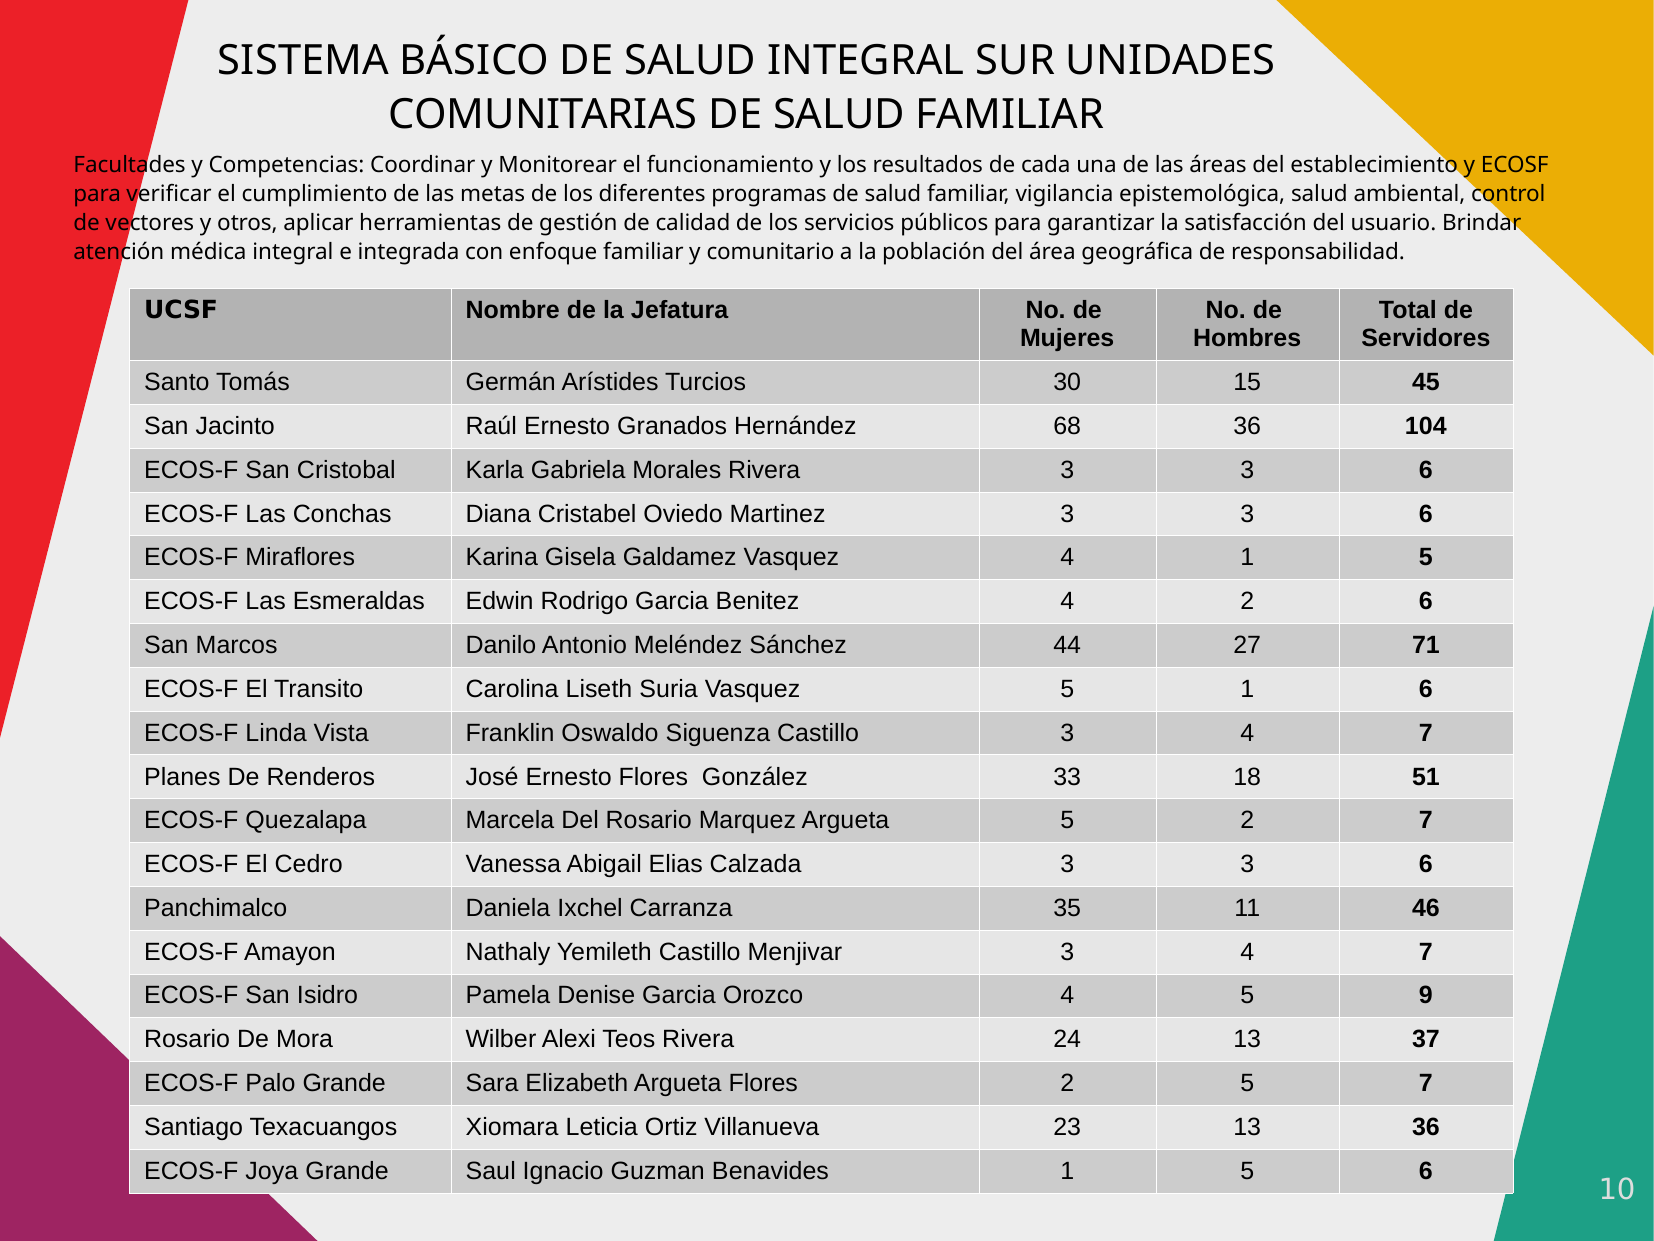

# SISTEMA BÁSICO DE SALUD INTEGRAL SUR UNIDADES COMUNITARIAS DE SALUD FAMILIAR
Facultades y Competencias: Coordinar y Monitorear el funcionamiento y los resultados de cada una de las áreas del establecimiento y ECOSF para verificar el cumplimiento de las metas de los diferentes programas de salud familiar, vigilancia epistemológica, salud ambiental, control de vectores y otros, aplicar herramientas de gestión de calidad de los servicios públicos para garantizar la satisfacción del usuario. Brindar atención médica integral e integrada con enfoque familiar y comunitario a la población del área geográfica de responsabilidad.
| UCSF | Nombre de la Jefatura | No. de Mujeres | No. de Hombres | Total de Servidores |
| --- | --- | --- | --- | --- |
| Santo Tomás | Germán Arístides Turcios | 30 | 15 | 45 |
| San Jacinto | Raúl Ernesto Granados Hernández | 68 | 36 | 104 |
| ECOS-F San Cristobal | Karla Gabriela Morales Rivera | 3 | 3 | 6 |
| ECOS-F Las Conchas | Diana Cristabel Oviedo Martinez | 3 | 3 | 6 |
| ECOS-F Miraflores | Karina Gisela Galdamez Vasquez | 4 | 1 | 5 |
| ECOS-F Las Esmeraldas | Edwin Rodrigo Garcia Benitez | 4 | 2 | 6 |
| San Marcos | Danilo Antonio Meléndez Sánchez | 44 | 27 | 71 |
| ECOS-F El Transito | Carolina Liseth Suria Vasquez | 5 | 1 | 6 |
| ECOS-F Linda Vista | Franklin Oswaldo Siguenza Castillo | 3 | 4 | 7 |
| Planes De Renderos | José Ernesto Flores González | 33 | 18 | 51 |
| ECOS-F Quezalapa | Marcela Del Rosario Marquez Argueta | 5 | 2 | 7 |
| ECOS-F El Cedro | Vanessa Abigail Elias Calzada | 3 | 3 | 6 |
| Panchimalco | Daniela Ixchel Carranza | 35 | 11 | 46 |
| ECOS-F Amayon | Nathaly Yemileth Castillo Menjivar | 3 | 4 | 7 |
| ECOS-F San Isidro | Pamela Denise Garcia Orozco | 4 | 5 | 9 |
| Rosario De Mora | Wilber Alexi Teos Rivera | 24 | 13 | 37 |
| ECOS-F Palo Grande | Sara Elizabeth Argueta Flores | 2 | 5 | 7 |
| Santiago Texacuangos | Xiomara Leticia Ortiz Villanueva | 23 | 13 | 36 |
| ECOS-F Joya Grande | Saul Ignacio Guzman Benavides | 1 | 5 | 6 |
10